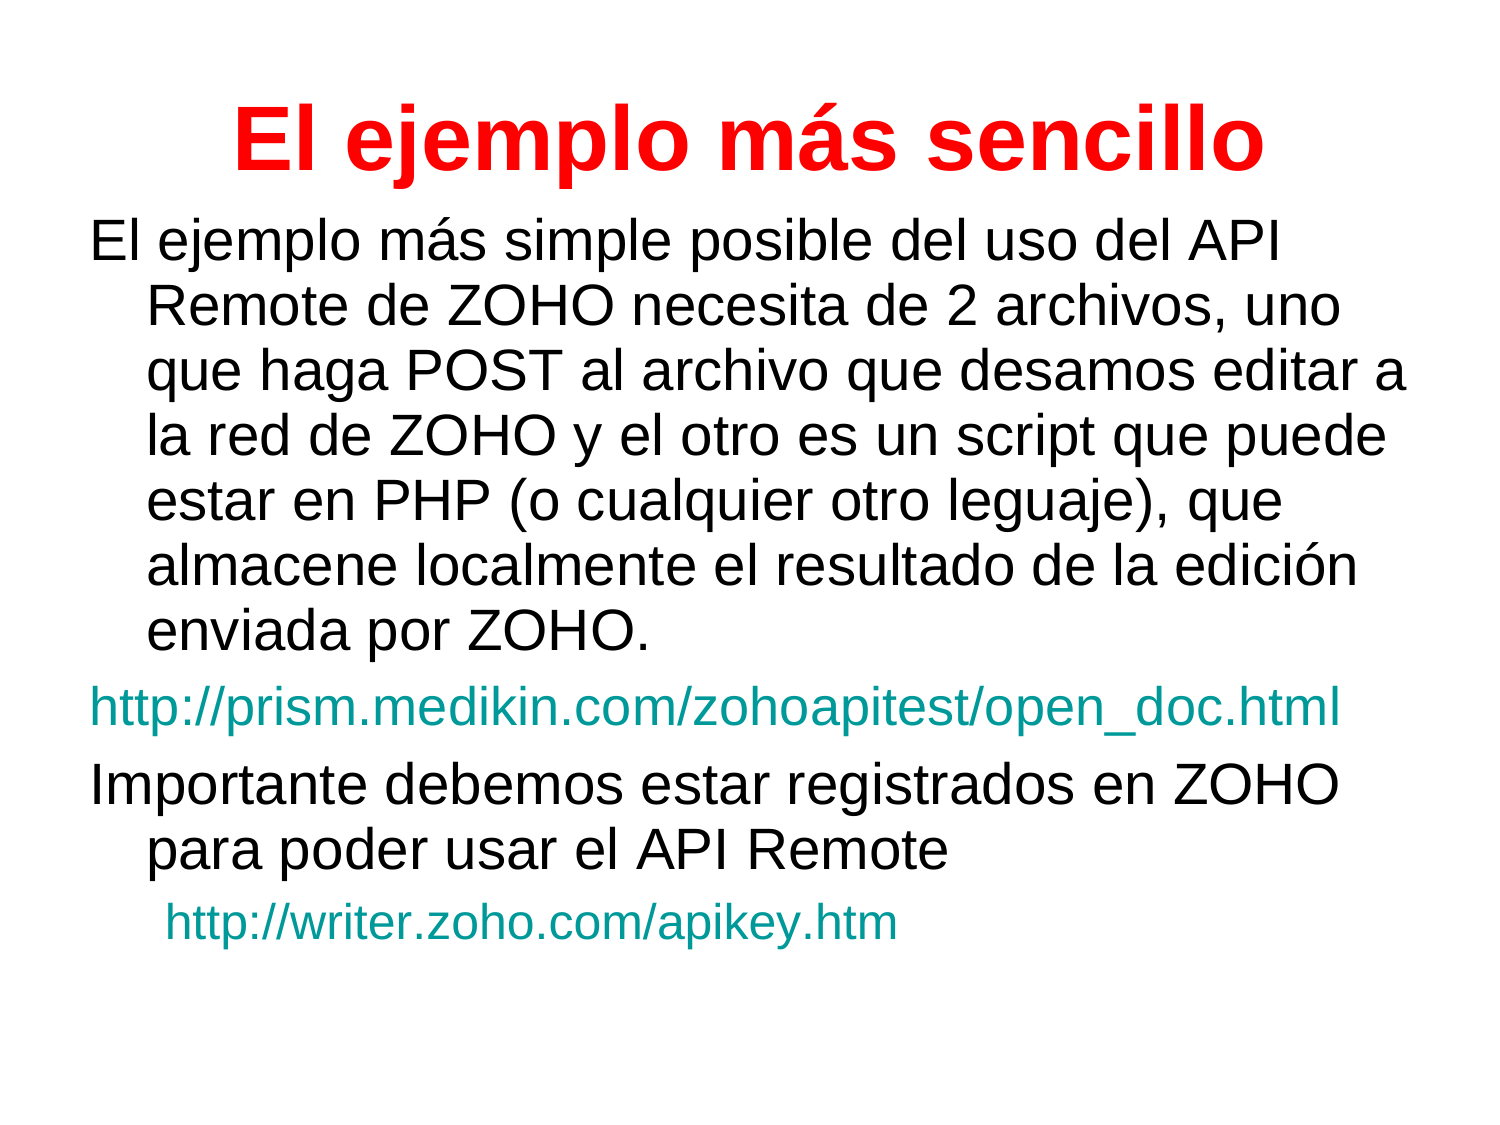

# El ejemplo más sencillo
El ejemplo más simple posible del uso del API Remote de ZOHO necesita de 2 archivos, uno que haga POST al archivo que desamos editar a la red de ZOHO y el otro es un script que puede estar en PHP (o cualquier otro leguaje), que almacene localmente el resultado de la edición enviada por ZOHO.
http://prism.medikin.com/zohoapitest/open_doc.html
Importante debemos estar registrados en ZOHO para poder usar el API Remote
http://writer.zoho.com/apikey.htm